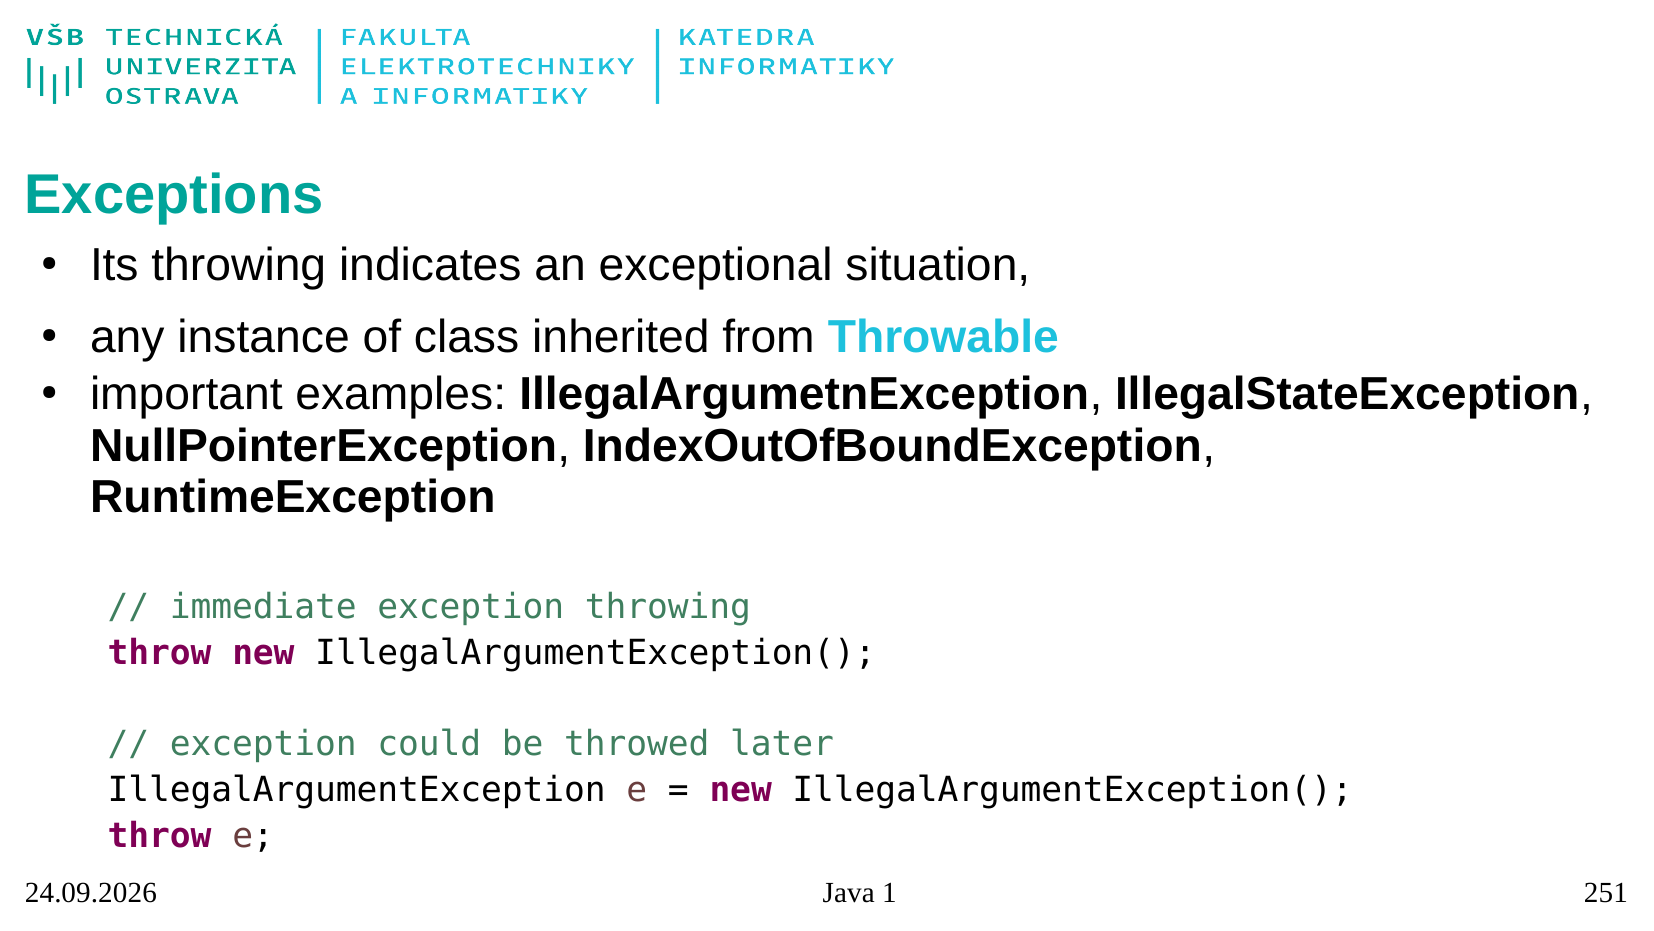

# Exceptions
Its throwing indicates an exceptional situation,
any instance of class inherited from Throwable
important examples: IllegalArgumetnException, IllegalStateException, NullPointerException, IndexOutOfBoundException, RuntimeException
 // immediate exception throwing
 throw new IllegalArgumentException();
 // exception could be throwed later
 IllegalArgumentException e = new IllegalArgumentException();
 throw e;
Java 1
251